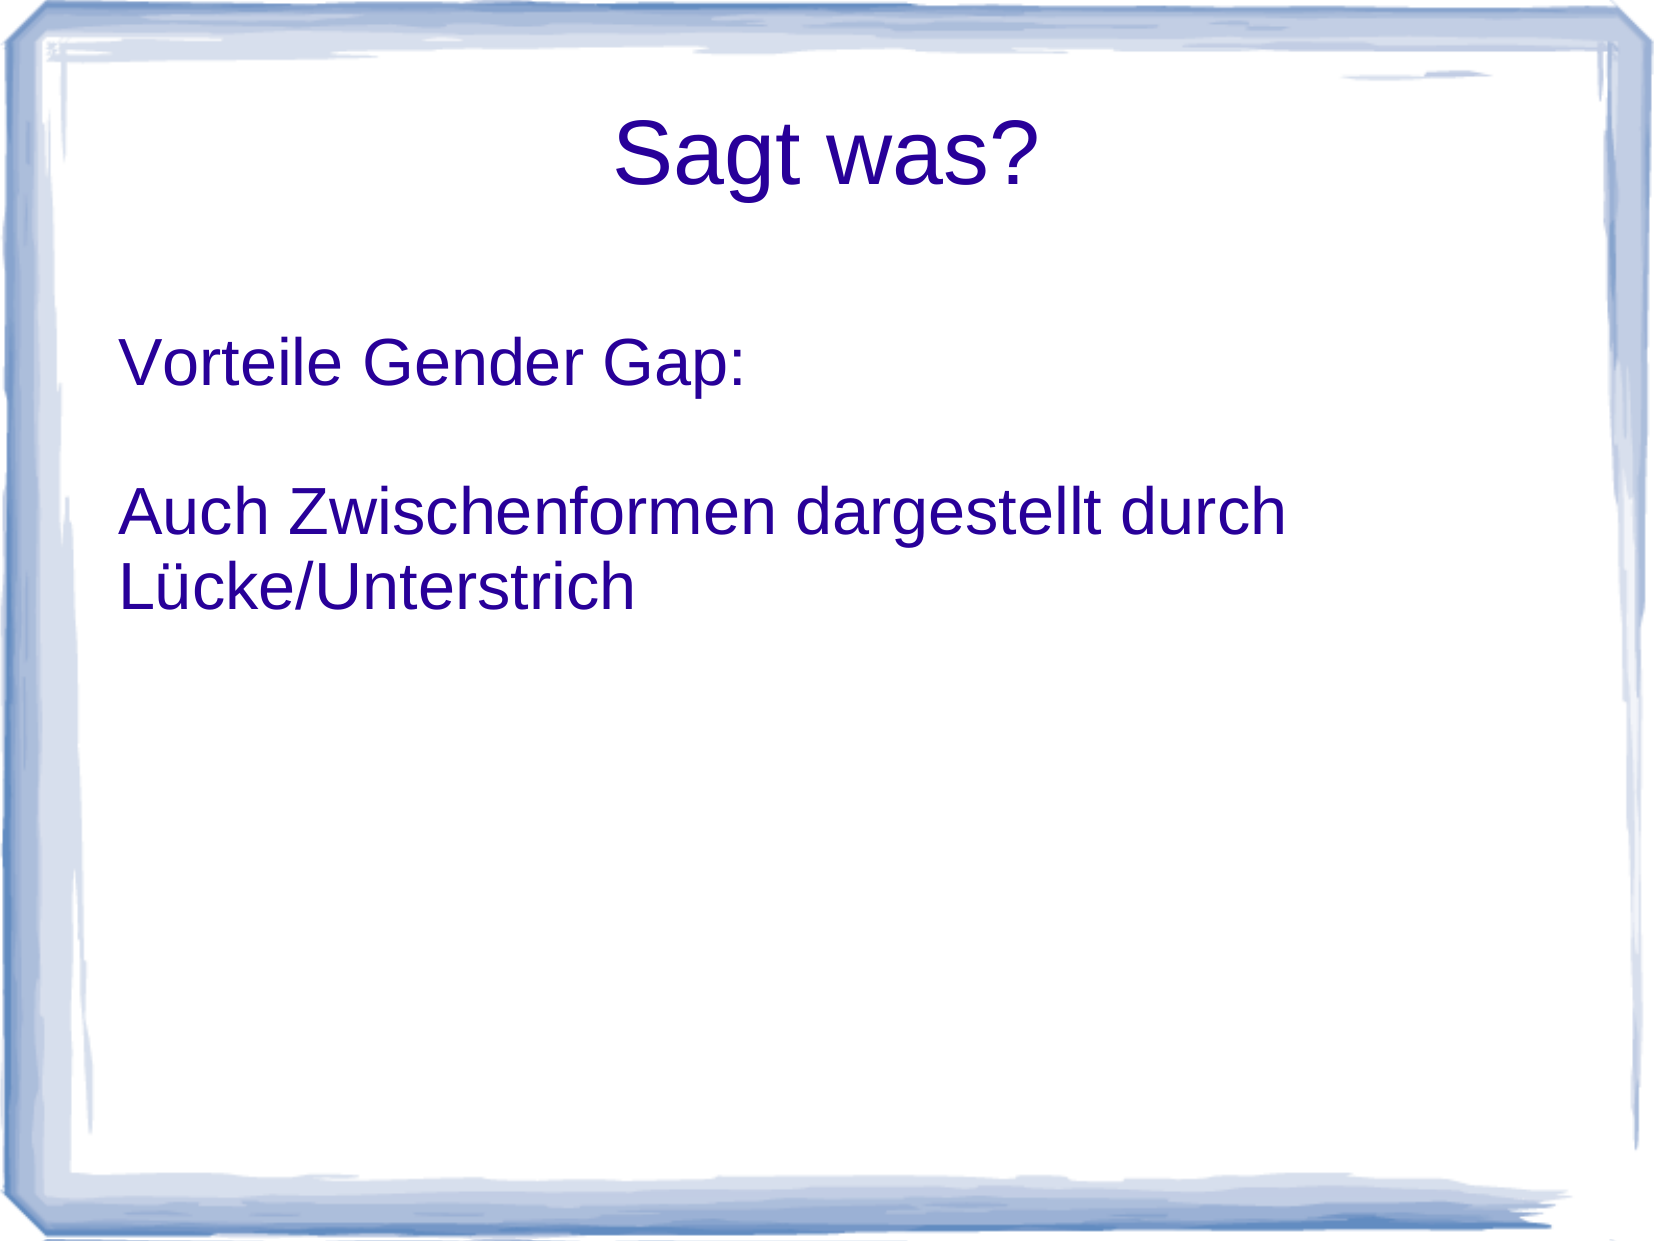

# Sagt was?
Vorteile Gender Gap:
Auch Zwischenformen dargestellt durch Lücke/Unterstrich